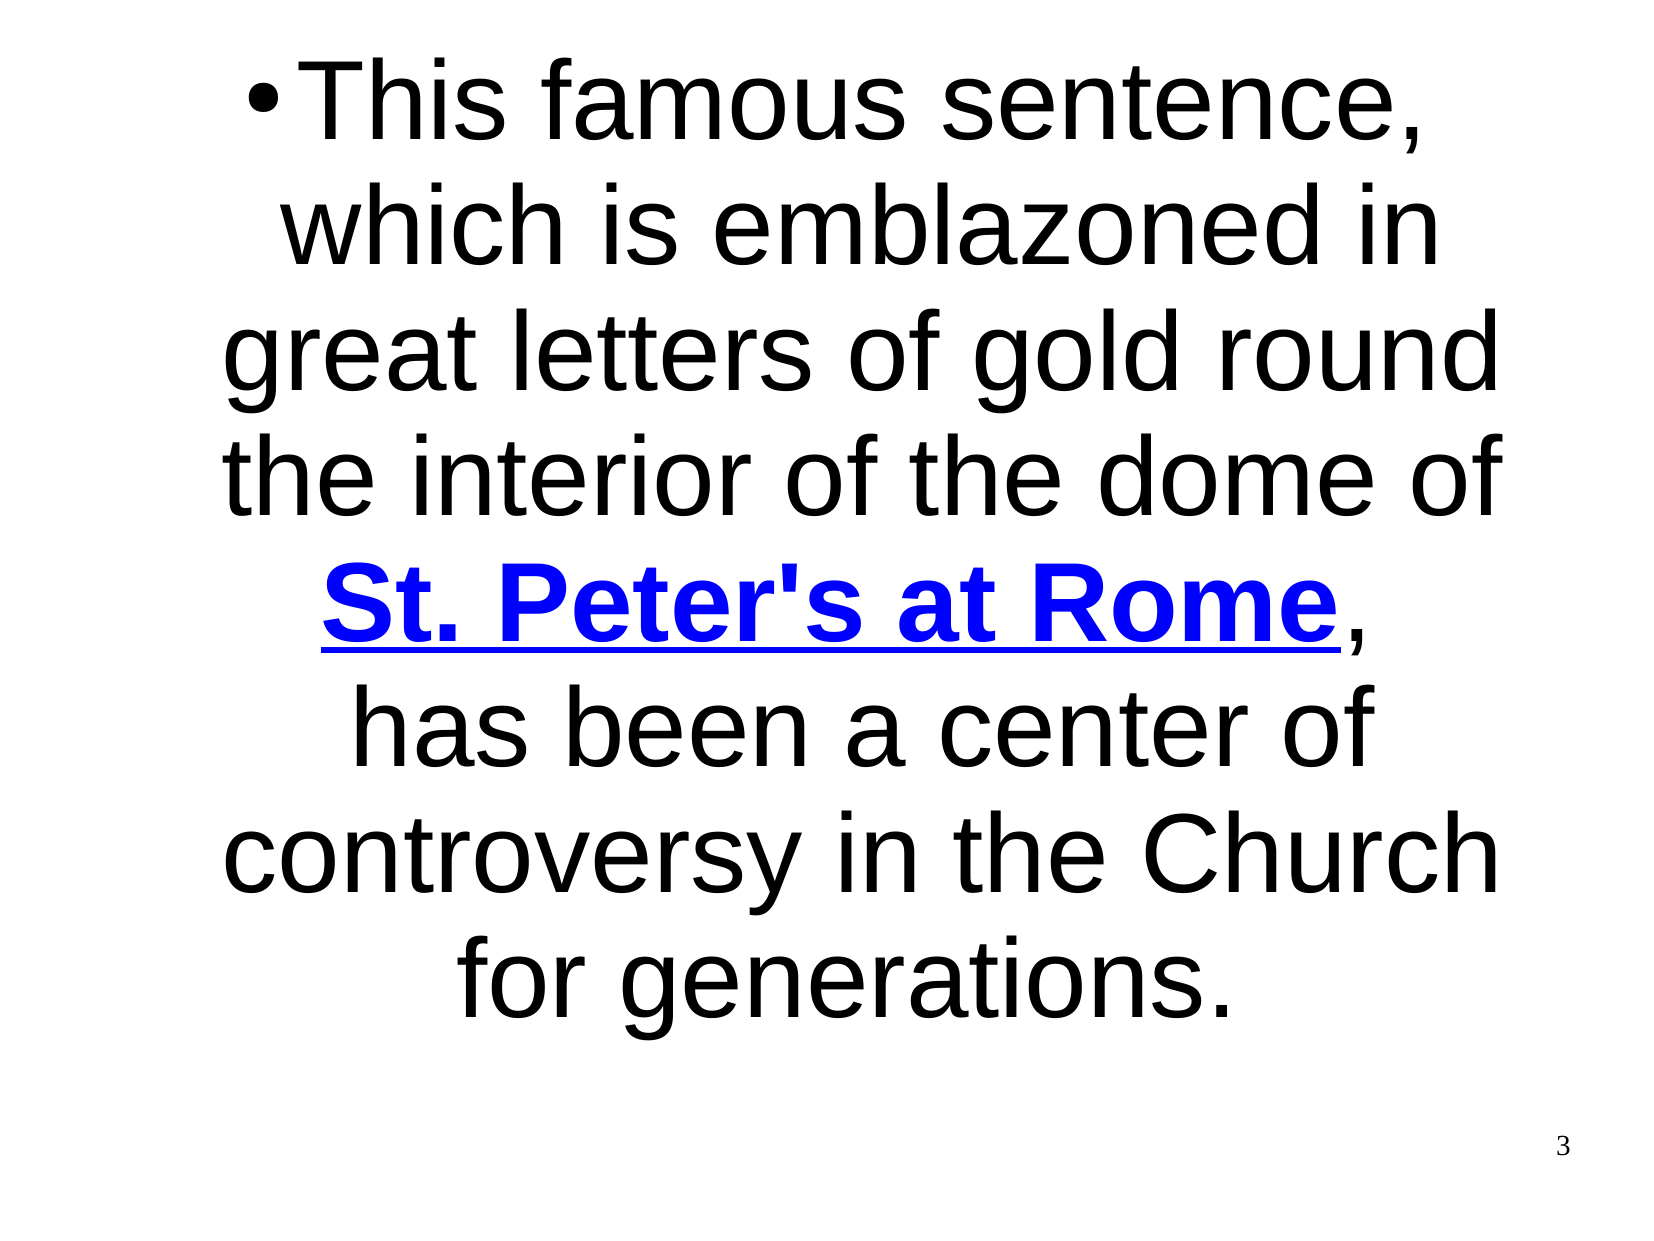

# This famous sentence, which is emblazoned in great letters of gold round the interior of the dome of St. Peter's at Rome, has been a center of controversy in the Church for generations.
3